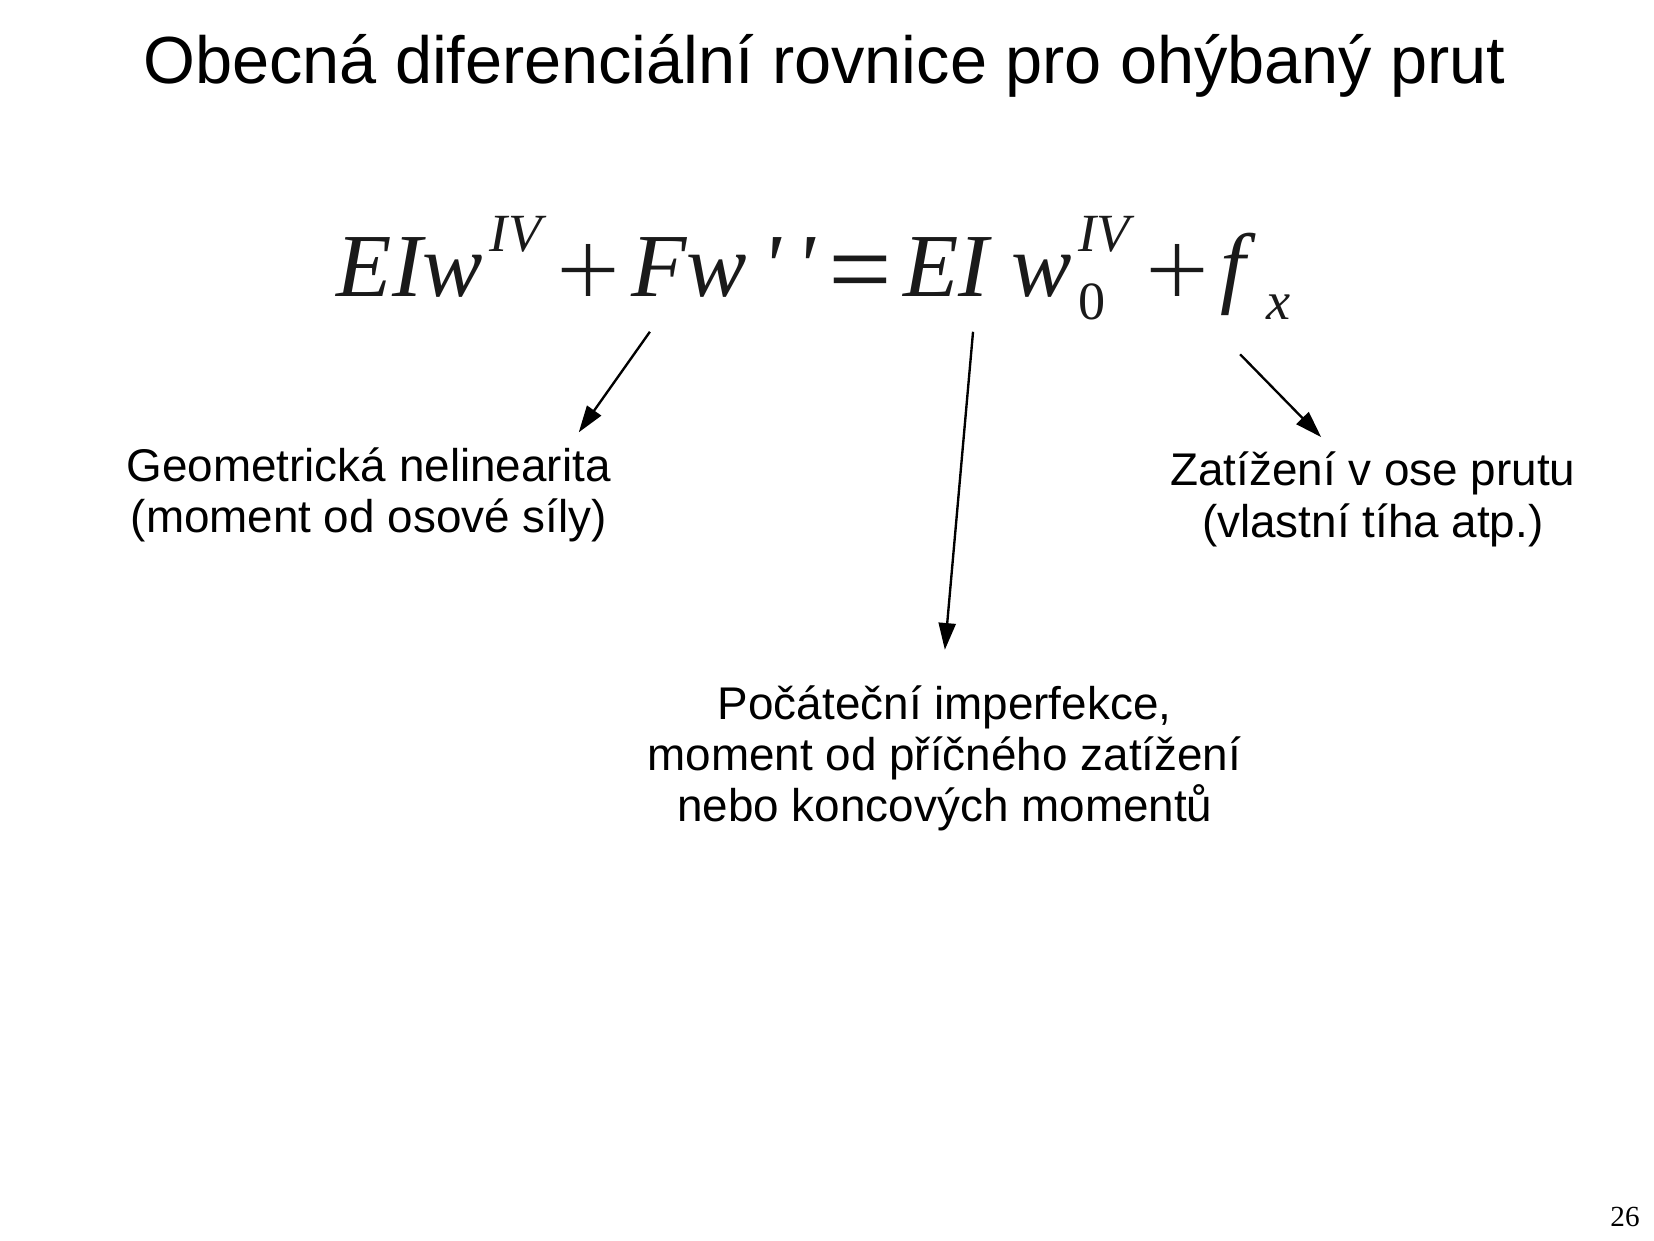

# Obecná diferenciální rovnice pro ohýbaný prut
Geometrická nelinearita (moment od osové síly)
Zatížení v ose prutu (vlastní tíha atp.)
Počáteční imperfekce, moment od příčného zatížení nebo koncových momentů
26